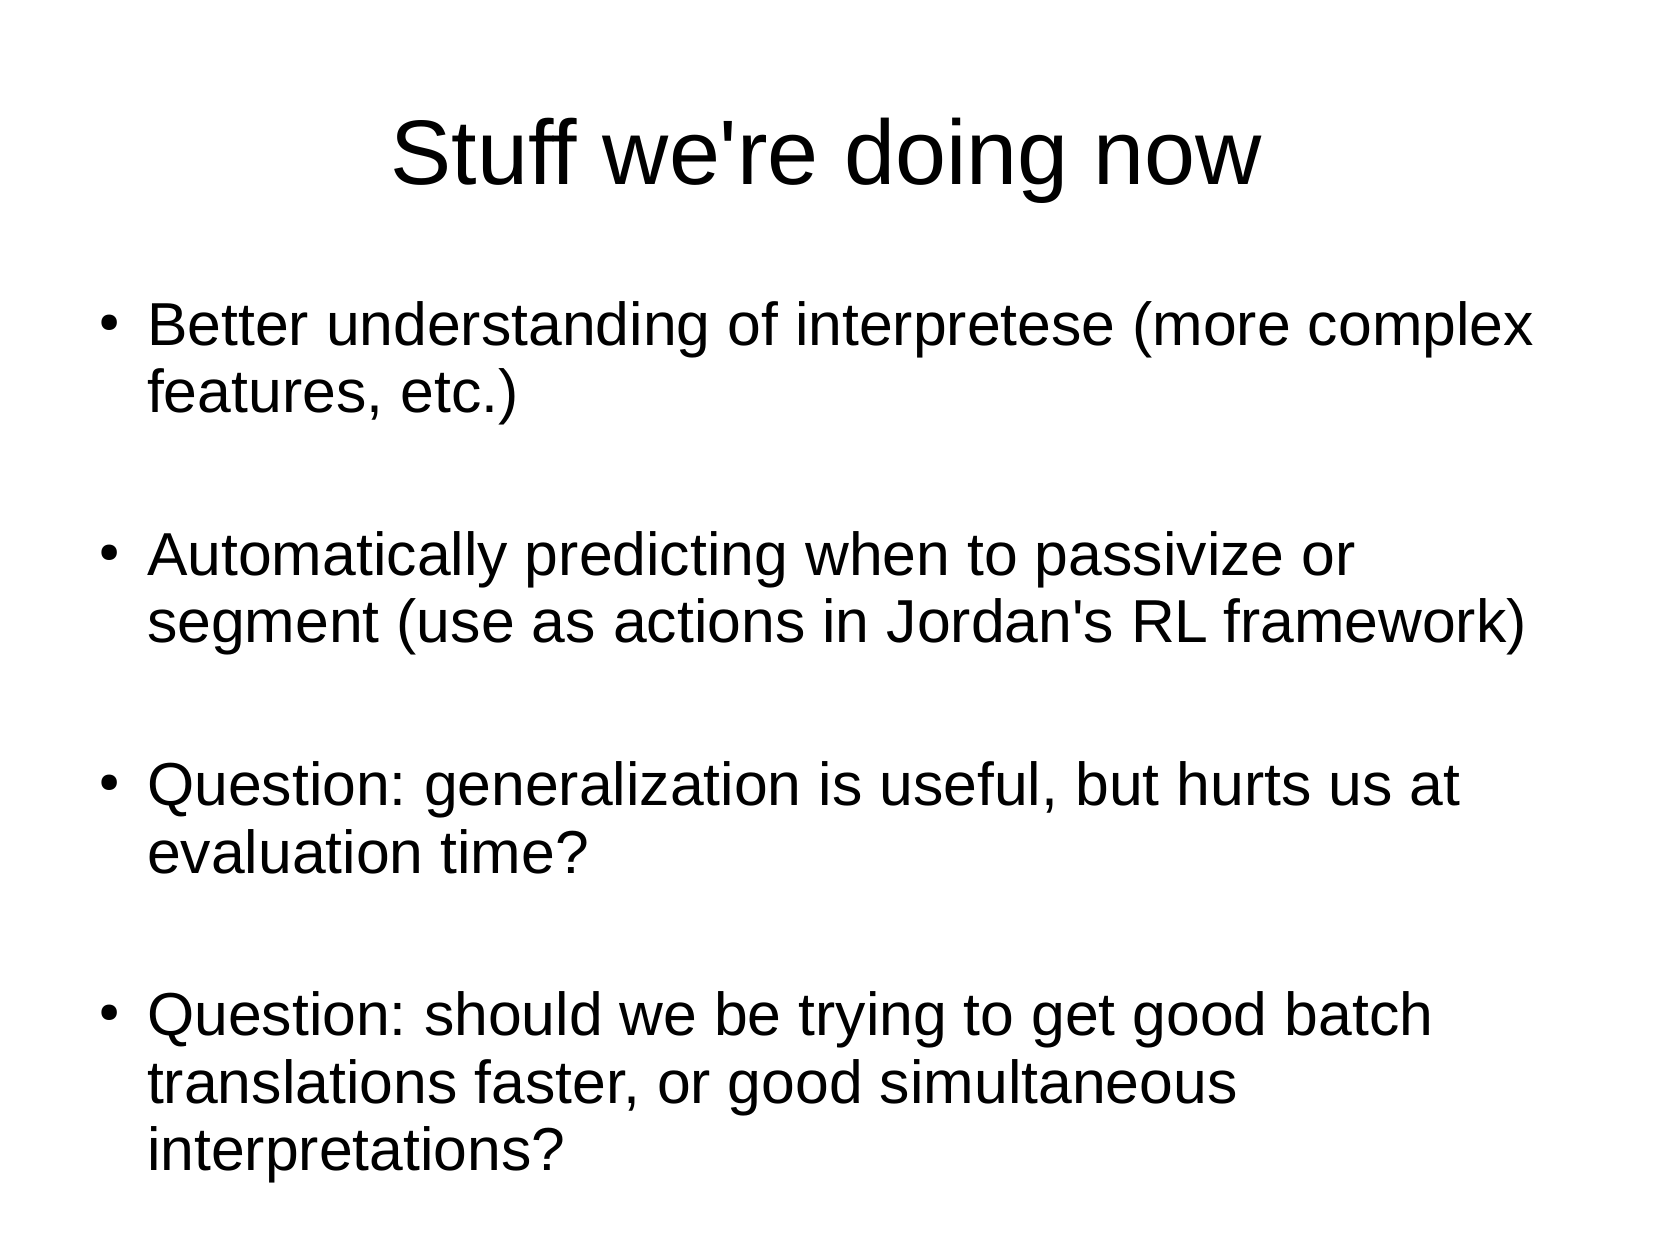

# Stuff we're doing now
Better understanding of interpretese (more complex features, etc.)
Automatically predicting when to passivize or segment (use as actions in Jordan's RL framework)
Question: generalization is useful, but hurts us at evaluation time?
Question: should we be trying to get good batch translations faster, or good simultaneous interpretations?